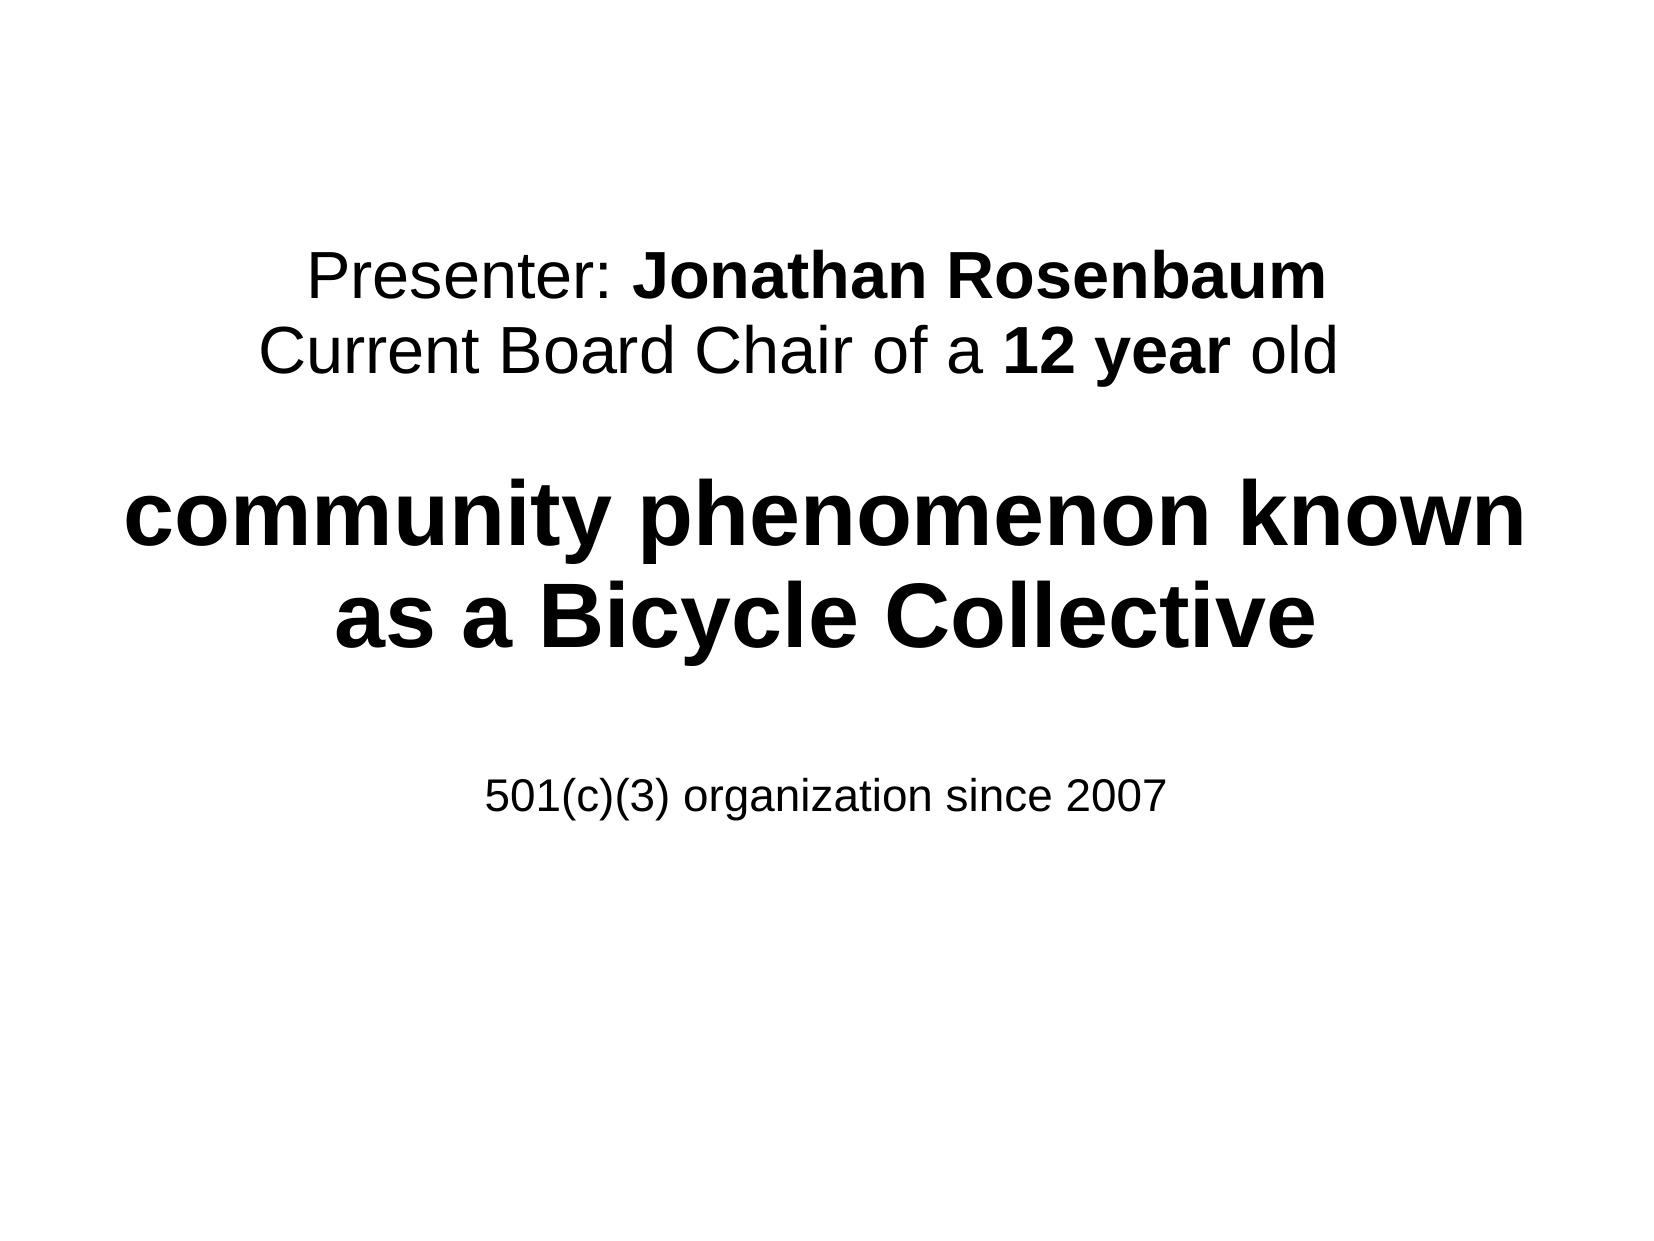

# Presenter: Jonathan Rosenbaum
Current Board Chair of a 12 year old
community phenomenon known as a Bicycle Collective
501(c)(3) organization since 2007